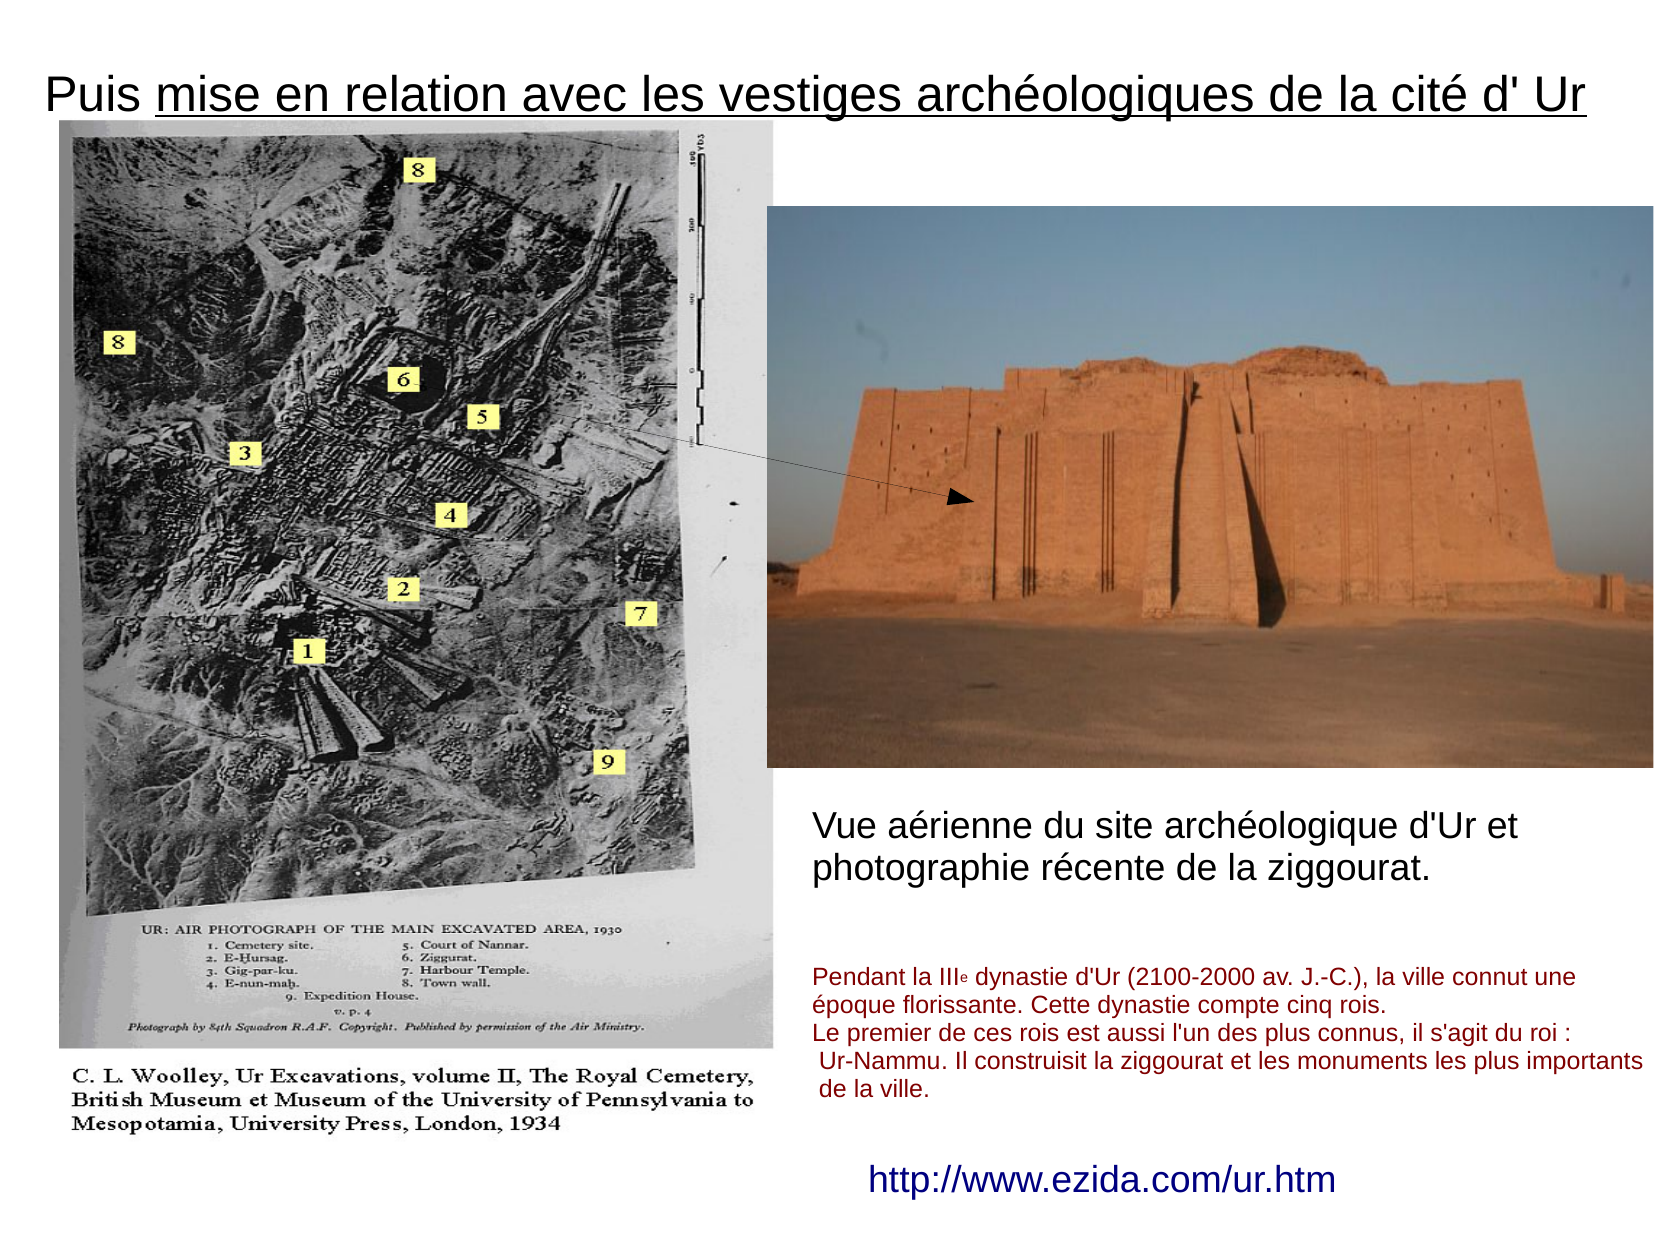

Puis mise en relation avec les vestiges archéologiques de la cité d' Ur
Vue aérienne du site archéologique d'Ur et
photographie récente de la ziggourat.
Pendant la IIIe dynastie d'Ur (2100-2000 av. J.-C.), la ville connut une
époque florissante. Cette dynastie compte cinq rois.
Le premier de ces rois est aussi l'un des plus connus, il s'agit du roi :
 Ur-Nammu. Il construisit la ziggourat et les monuments les plus importants
 de la ville.
http://www.ezida.com/ur.htm